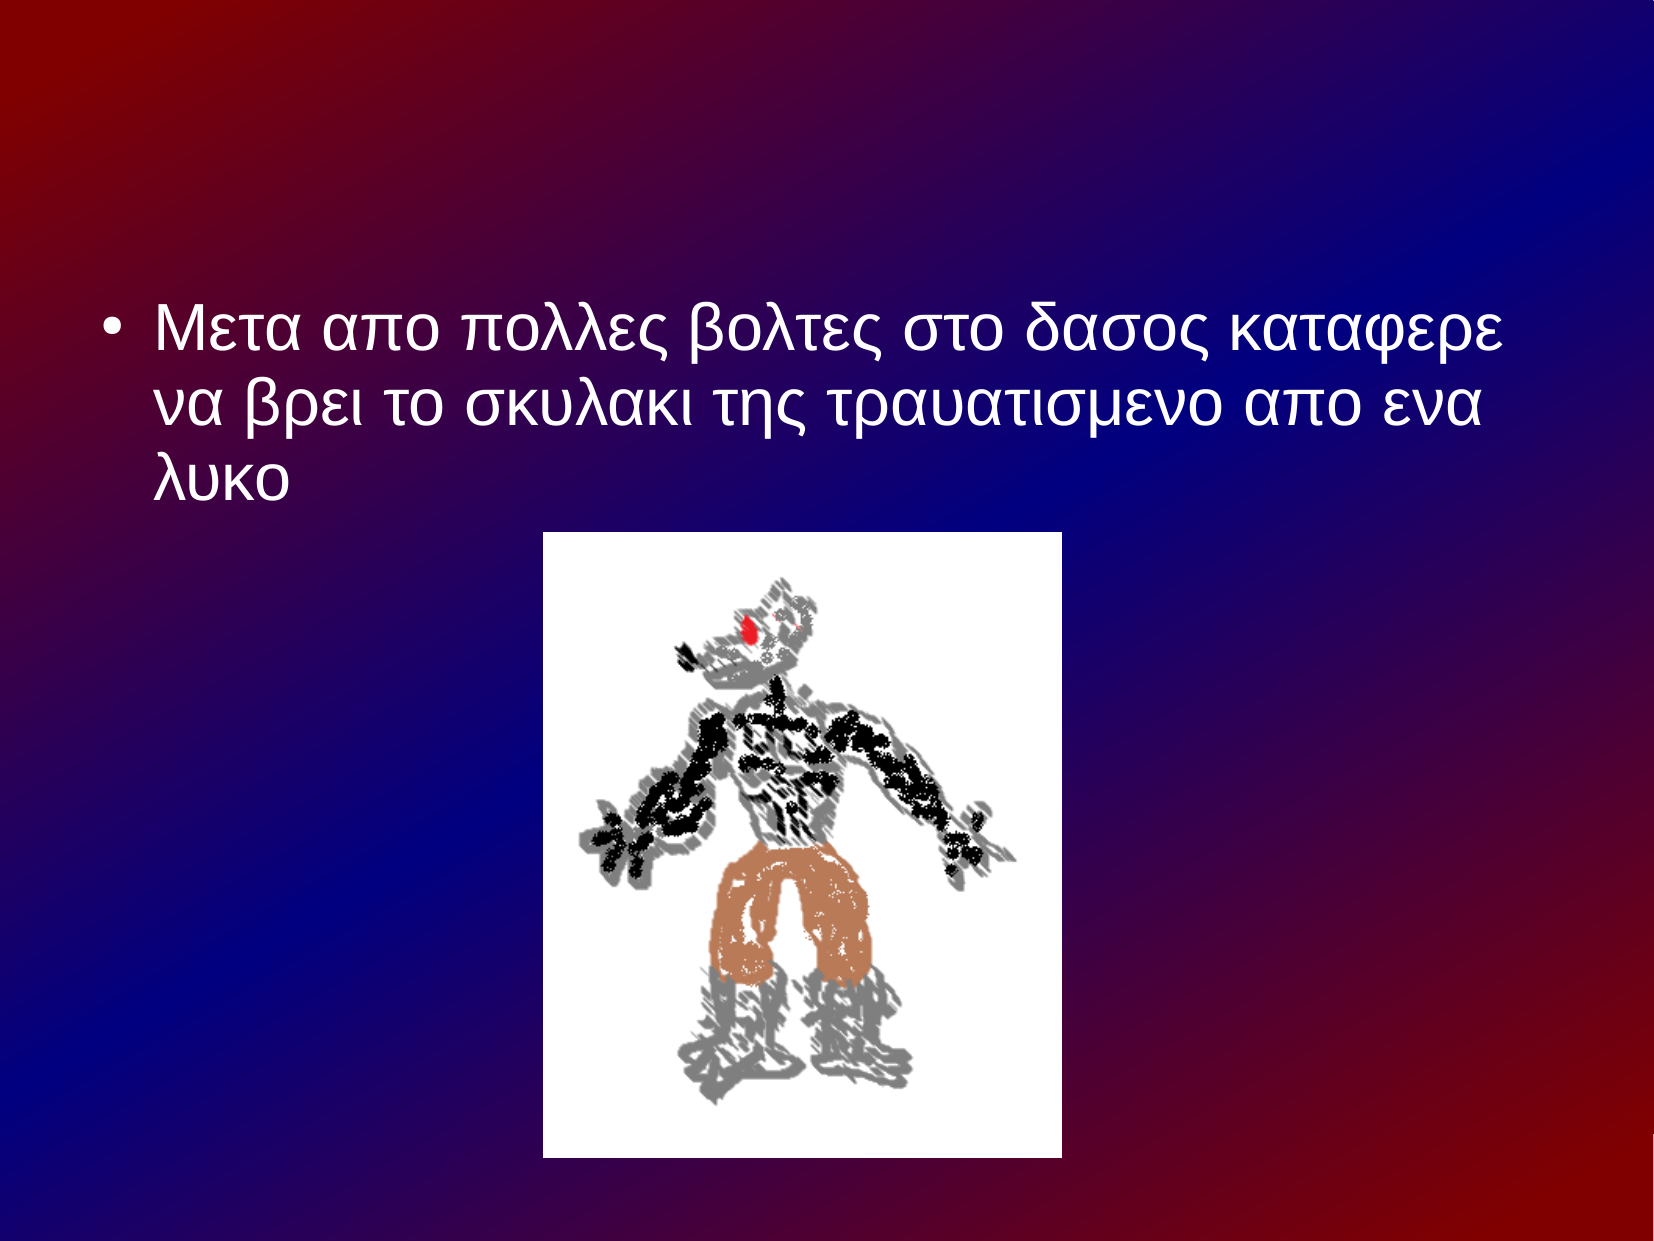

#
Μετα απο πολλες βολτες στο δασος καταφερε να βρει το σκυλακι της τραυατισμενο απο ενα λυκο